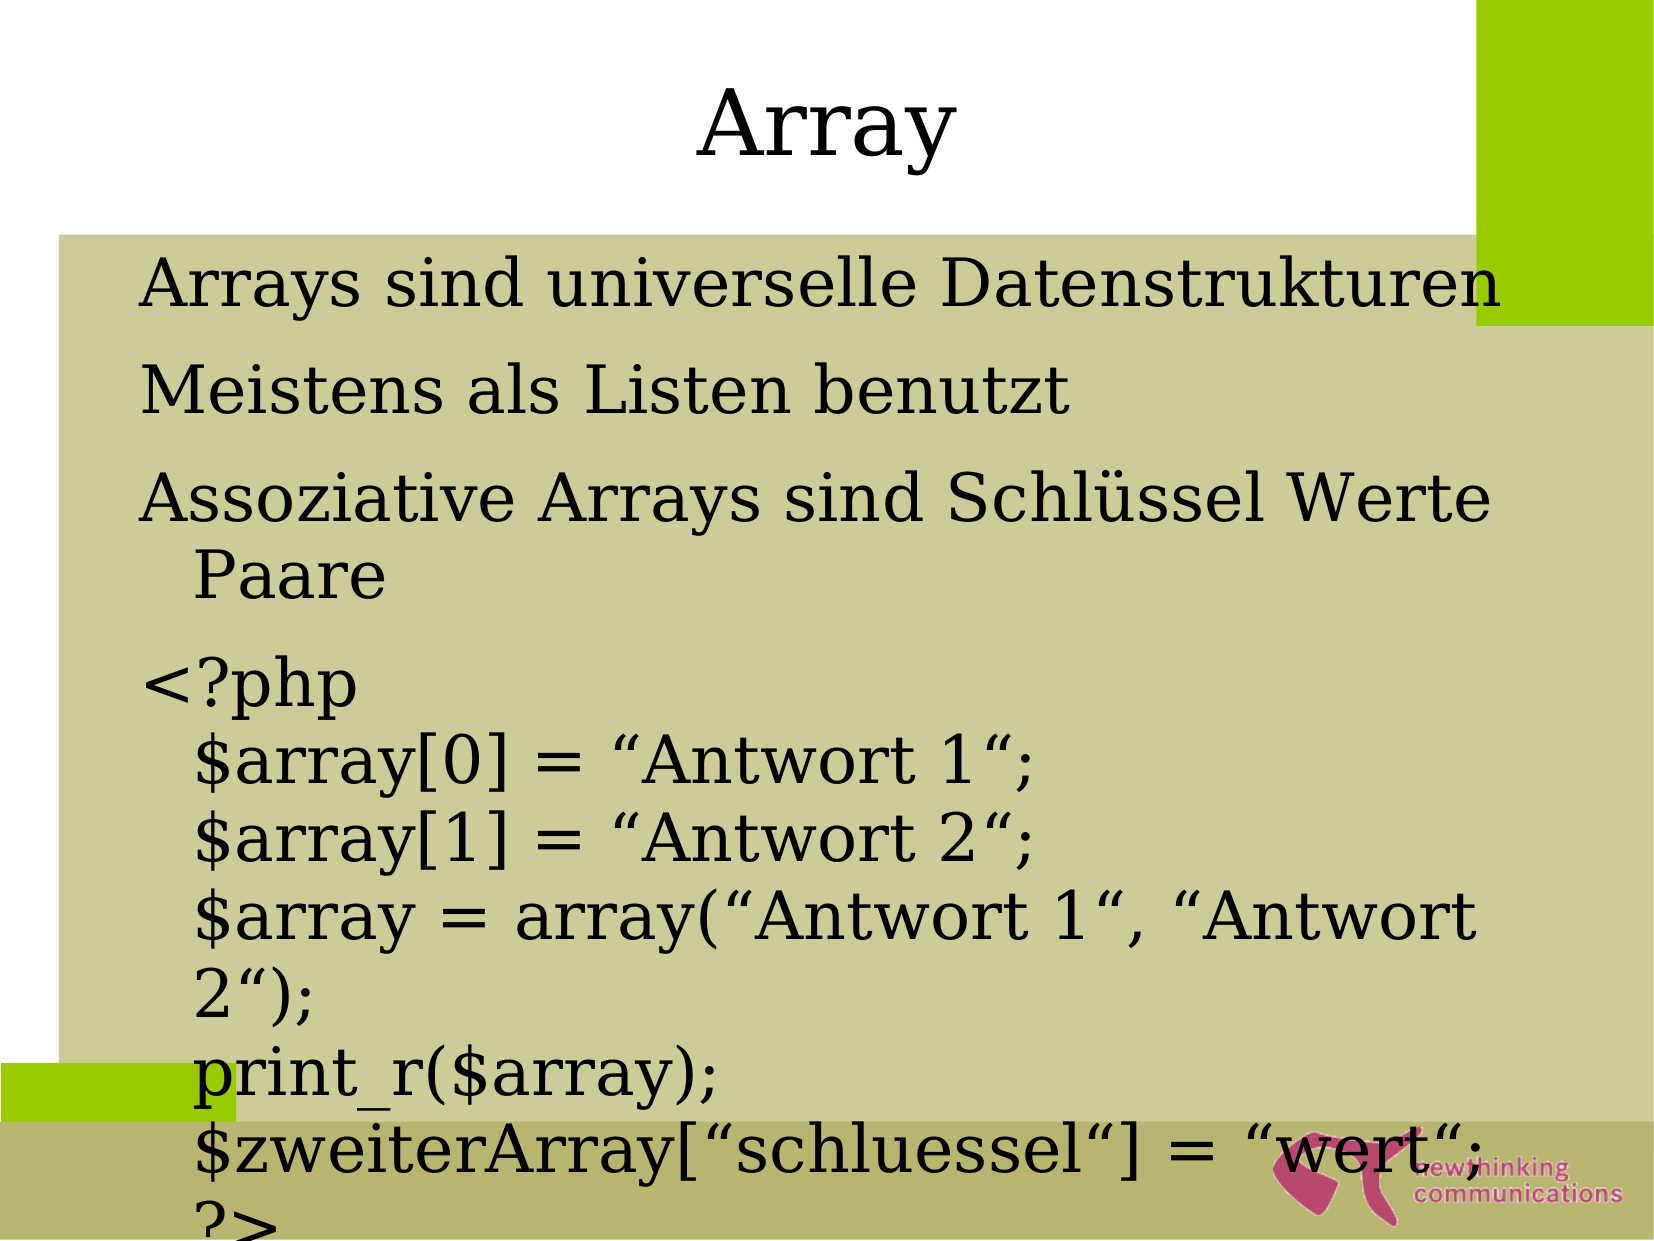

# Array
Arrays sind universelle Datenstrukturen
Meistens als Listen benutzt
Assoziative Arrays sind Schlüssel Werte Paare
<?php
$array[0] = “Antwort 1“;
$array[1] = “Antwort 2“;
$array = array(“Antwort 1“, “Antwort 2“);
print_r($array);
$zweiterArray[“schluessel“] = “wert“;
?>